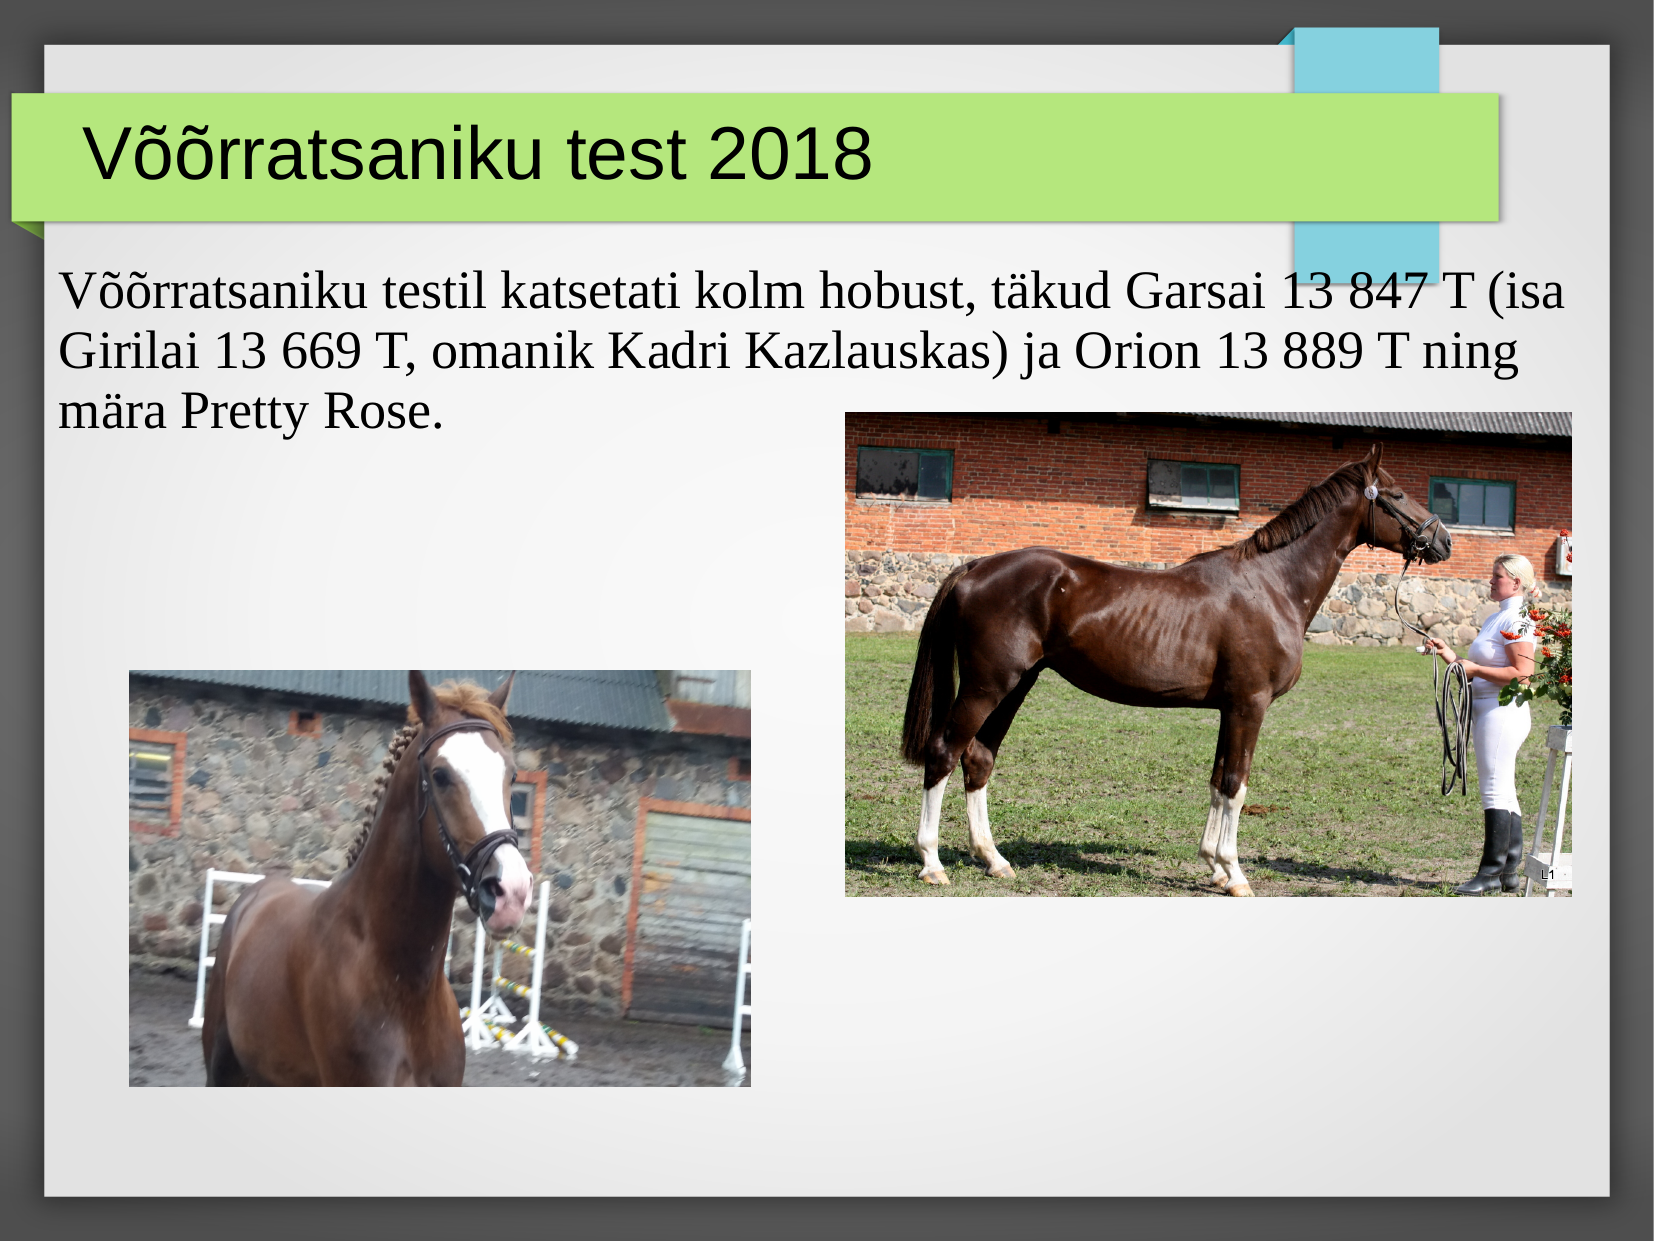

# Võõrratsaniku test 2018
Võõrratsaniku testil katsetati kolm hobust, täkud Garsai 13 847 T (isa Girilai 13 669 T, omanik Kadri Kazlauskas) ja Orion 13 889 T ning mära Pretty Rose.